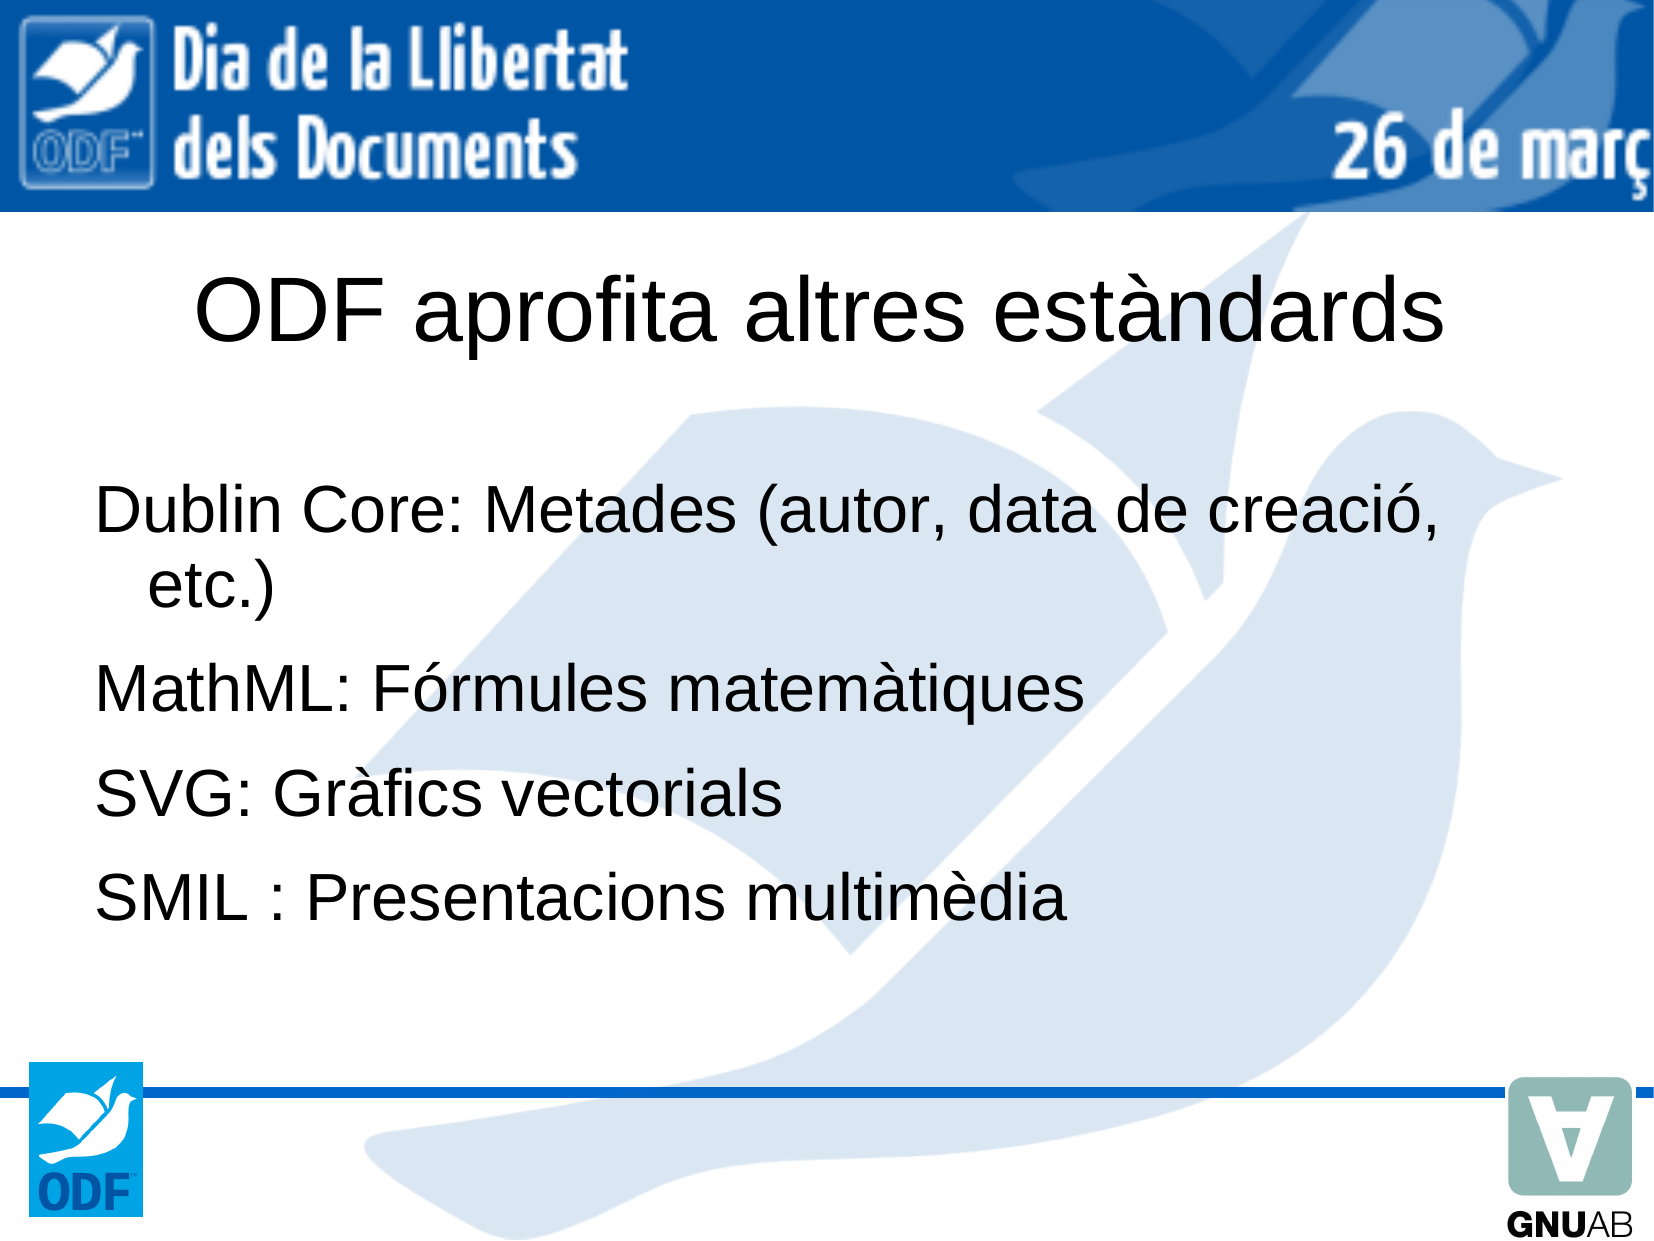

# ODF aprofita altres estàndards
Dublin Core: Metades (autor, data de creació, etc.)
MathML: Fórmules matemàtiques
SVG: Gràfics vectorials
SMIL : Presentacions multimèdia